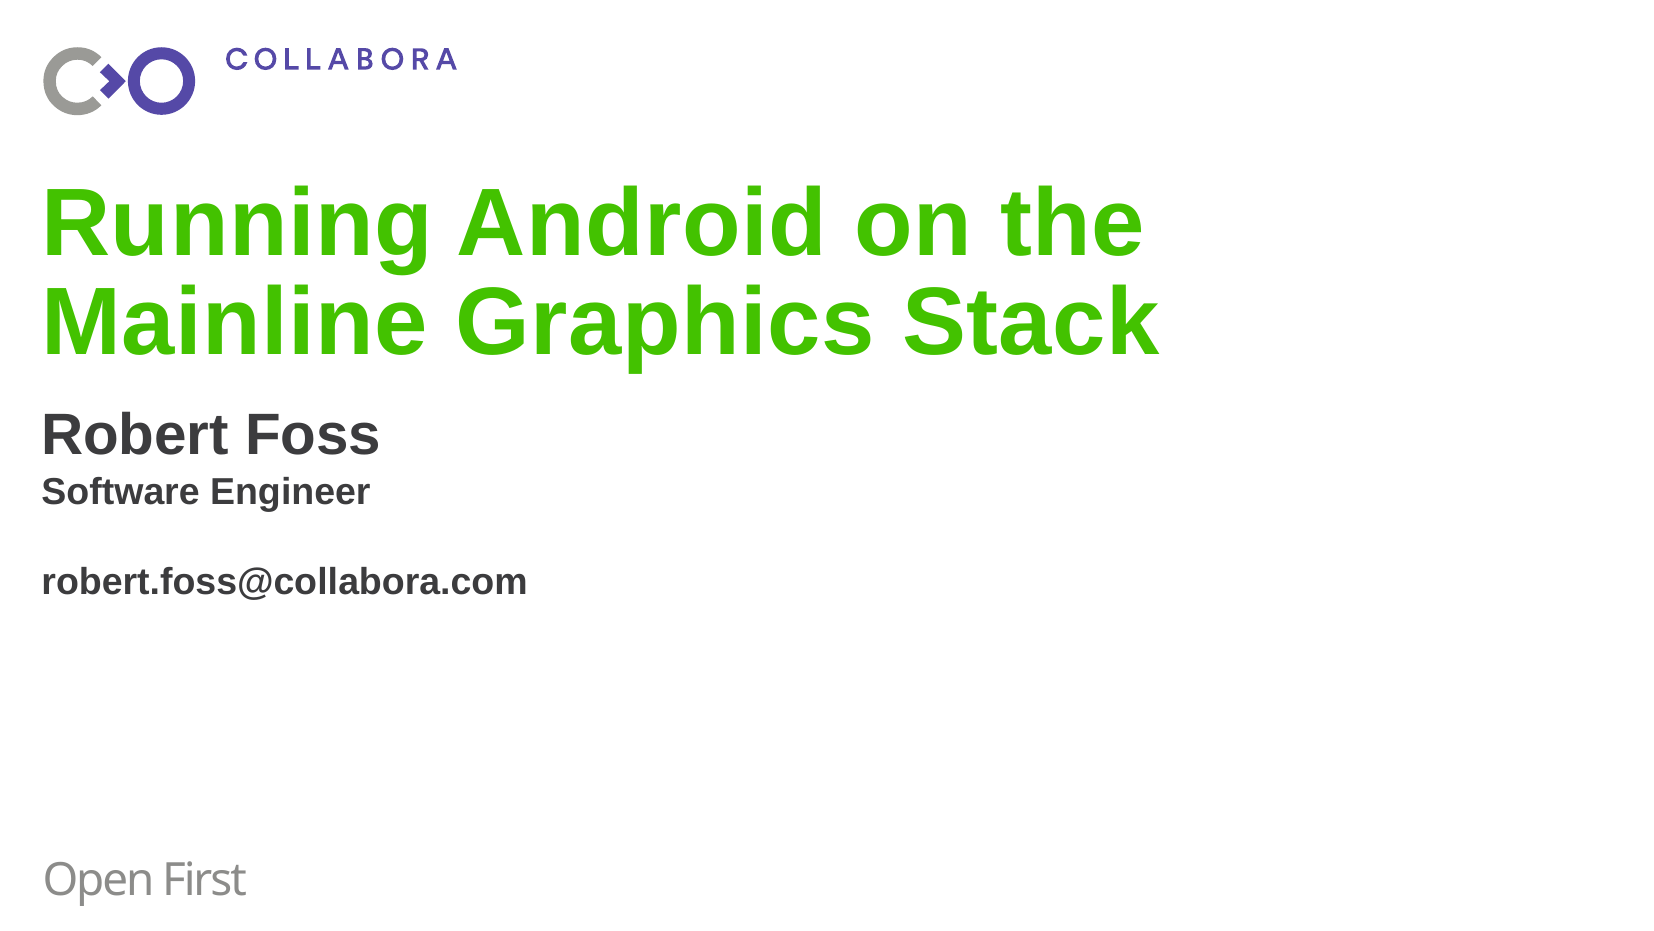

# Running Android on the Mainline Graphics Stack
Robert Foss
Software Engineer
robert.foss@collabora.com